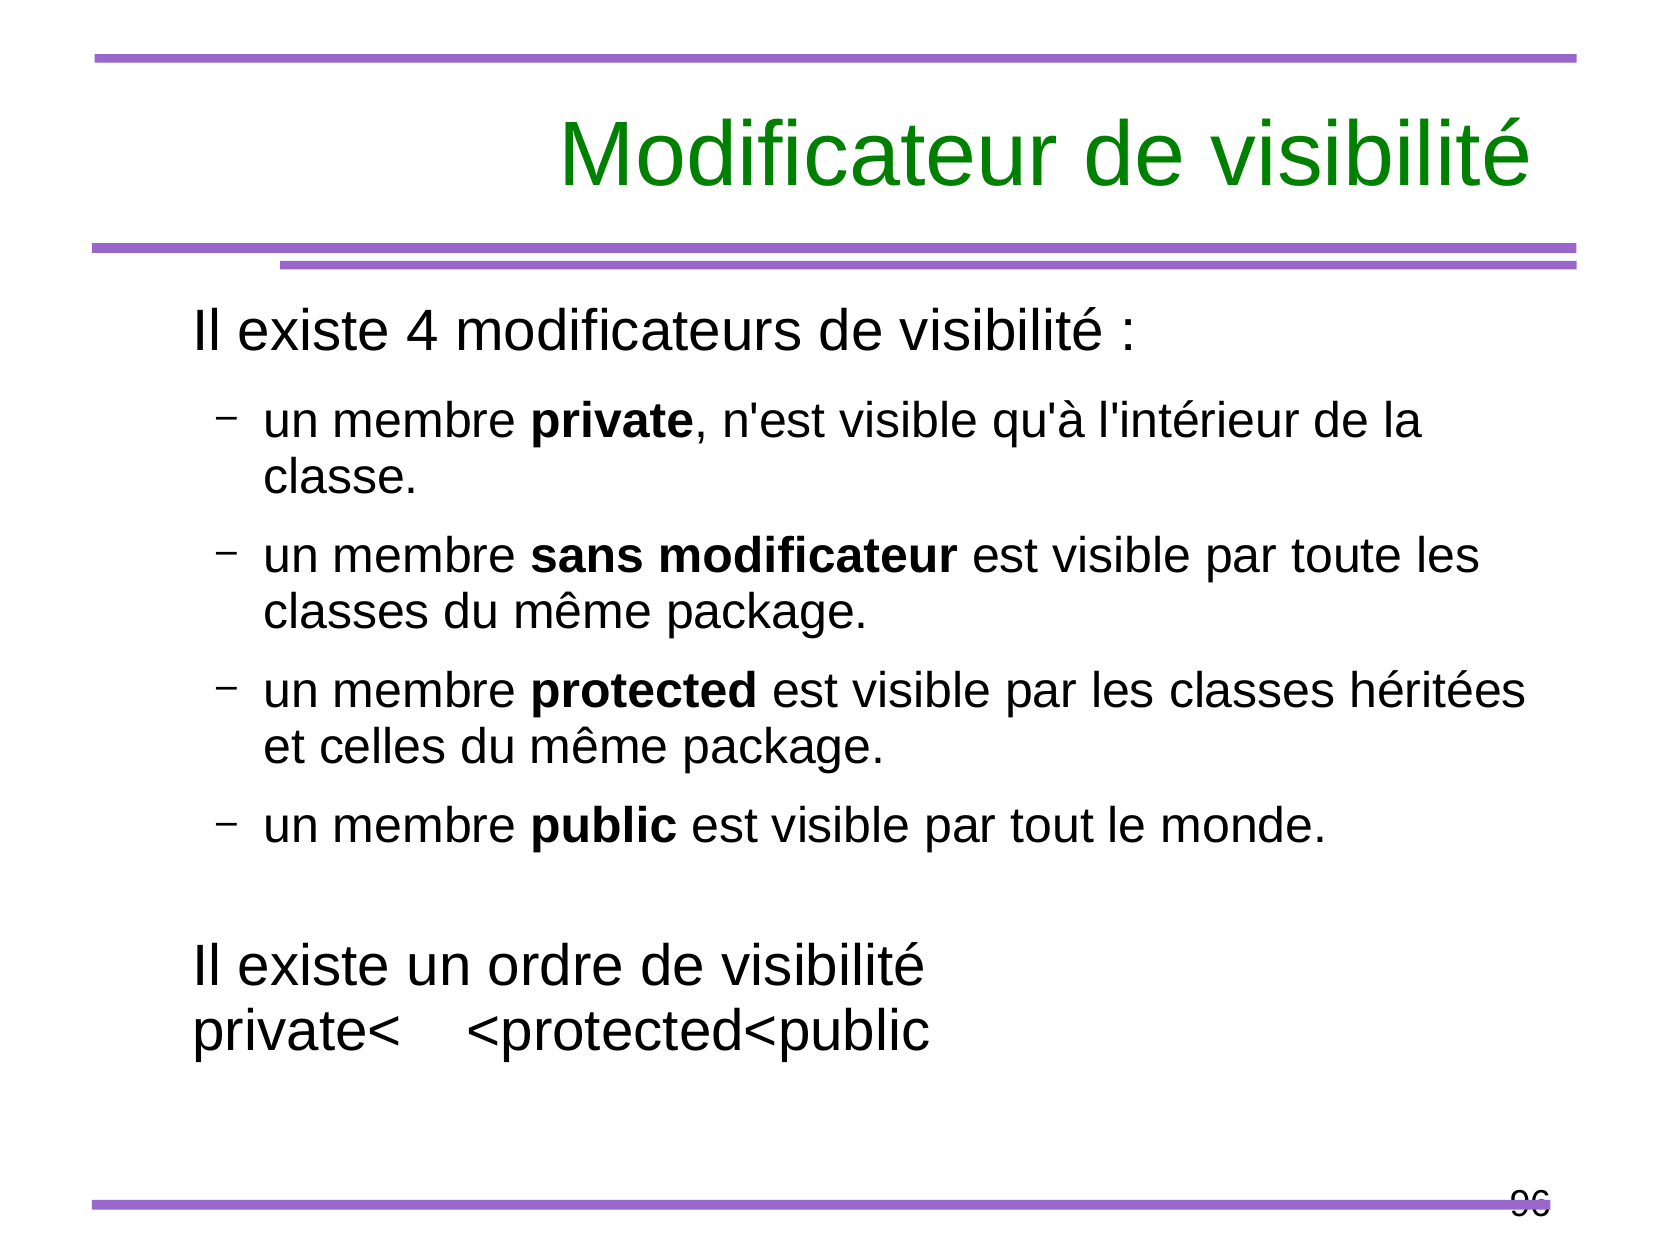

# Modificateur de visibilité
Il existe 4 modificateurs de visibilité :
un membre private, n'est visible qu'à l'intérieur de la classe.
un membre sans modificateur est visible par toute les classes du même package.
un membre protected est visible par les classes héritées et celles du même package.
un membre public est visible par tout le monde.
Il existe un ordre de visibilité
private< <protected<public